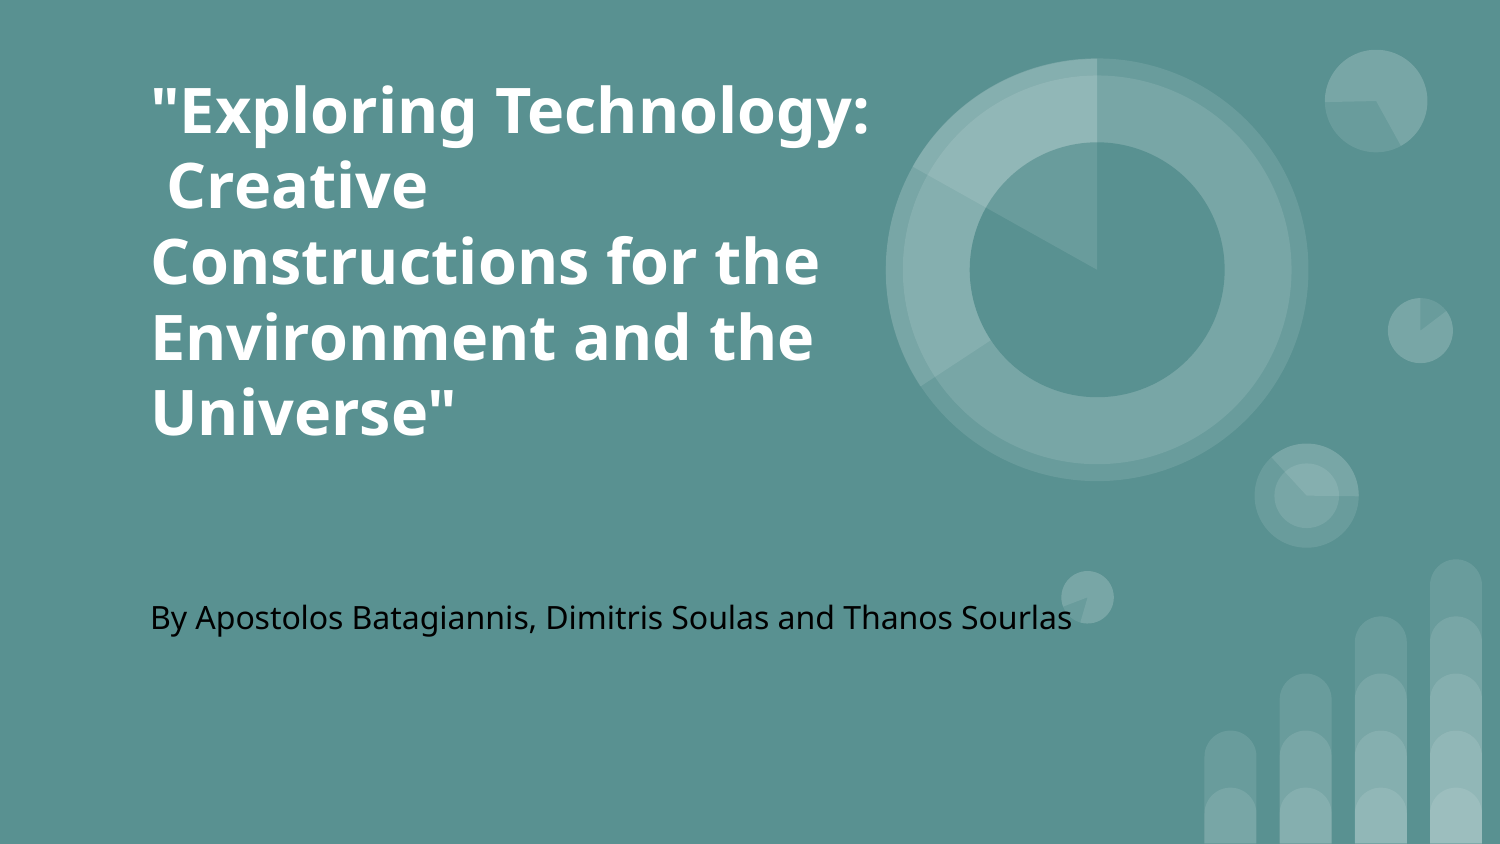

"Exploring Technology:
 Creative Constructions for the Environment and the Universe"
# By Apostolos Batagiannis, Dimitris Soulas and Thanos Sourlas